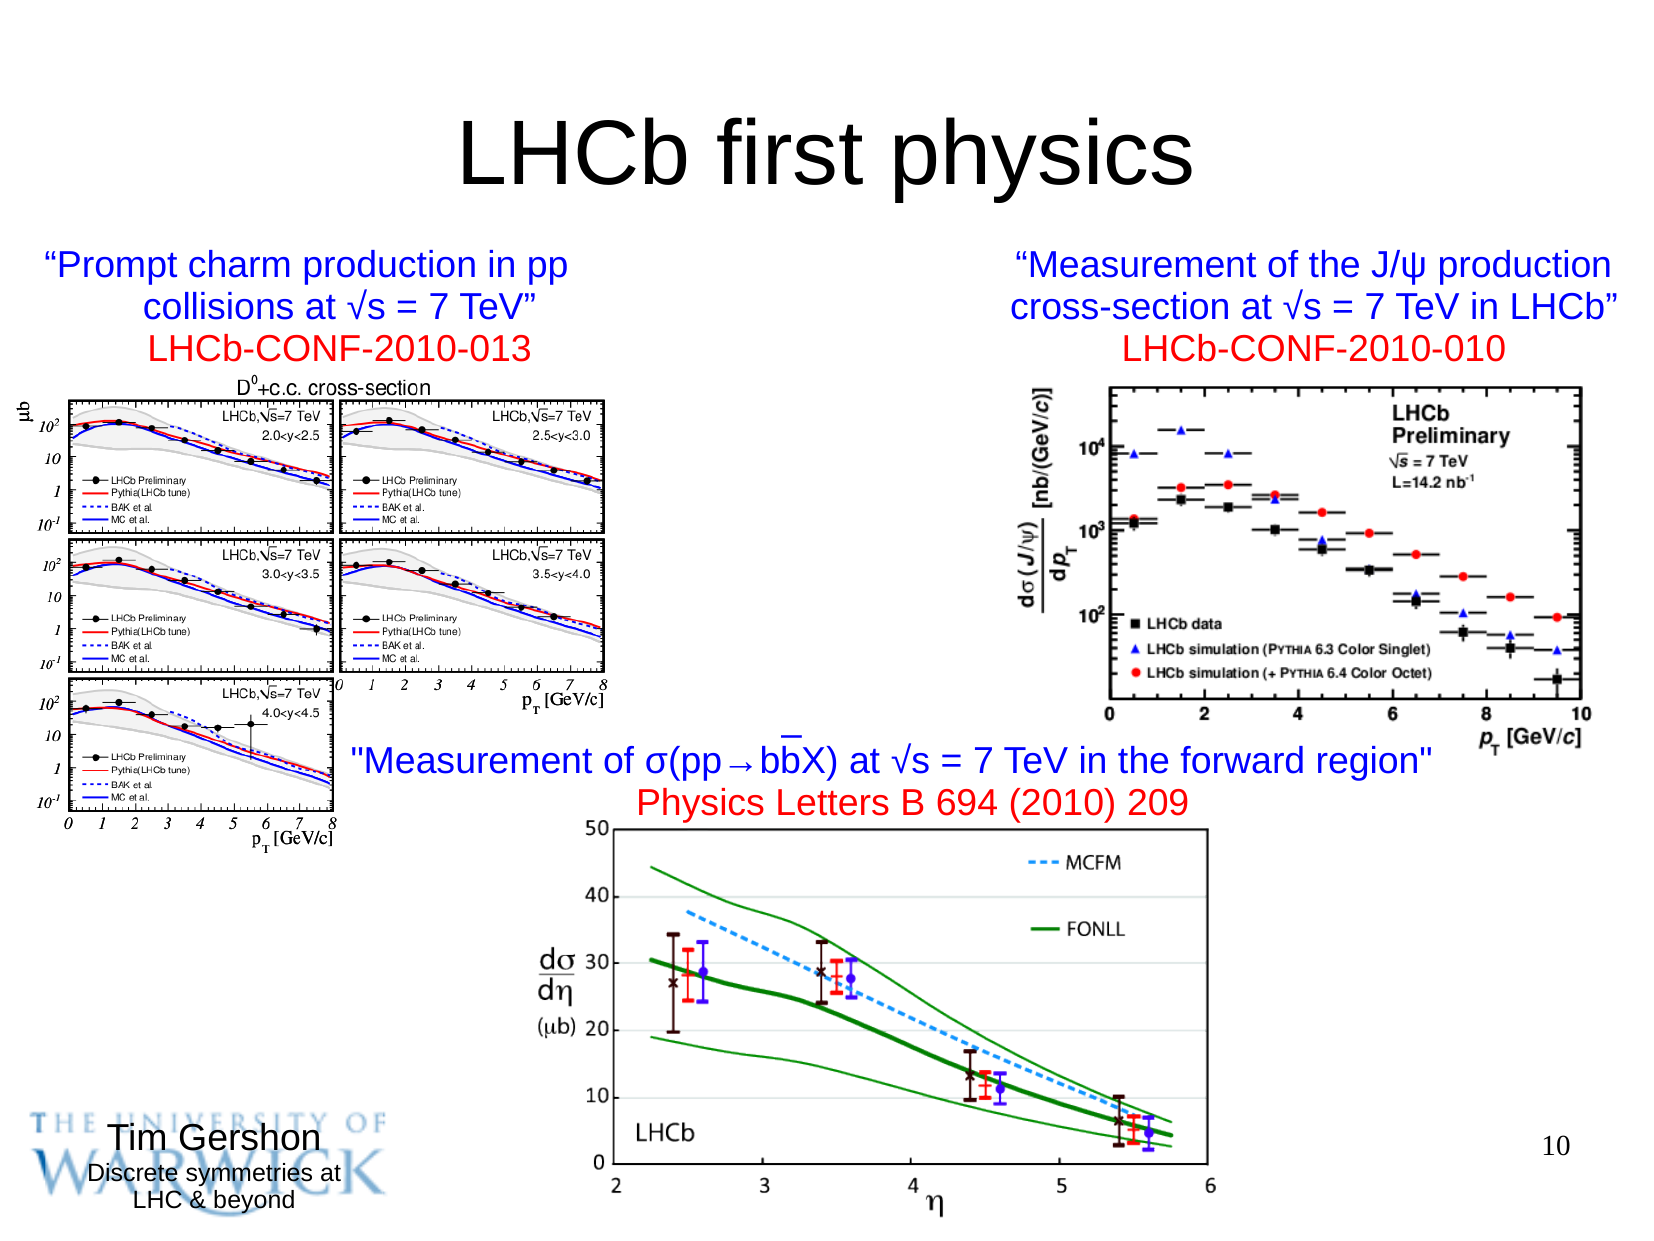

# LHCb first physics
“Prompt charm production in pp
collisions at √s = 7 TeV”
LHCb-CONF-2010-013
“Measurement of the J/ψ production cross-section at √s = 7 TeV in LHCb”
LHCb-CONF-2010-010
–
"Measurement of σ(pp→bbX) at √s = 7 TeV in the forward region"
 Physics Letters B 694 (2010) 209
Tim Gershon
Discrete symmetries at LHC & beyond
10